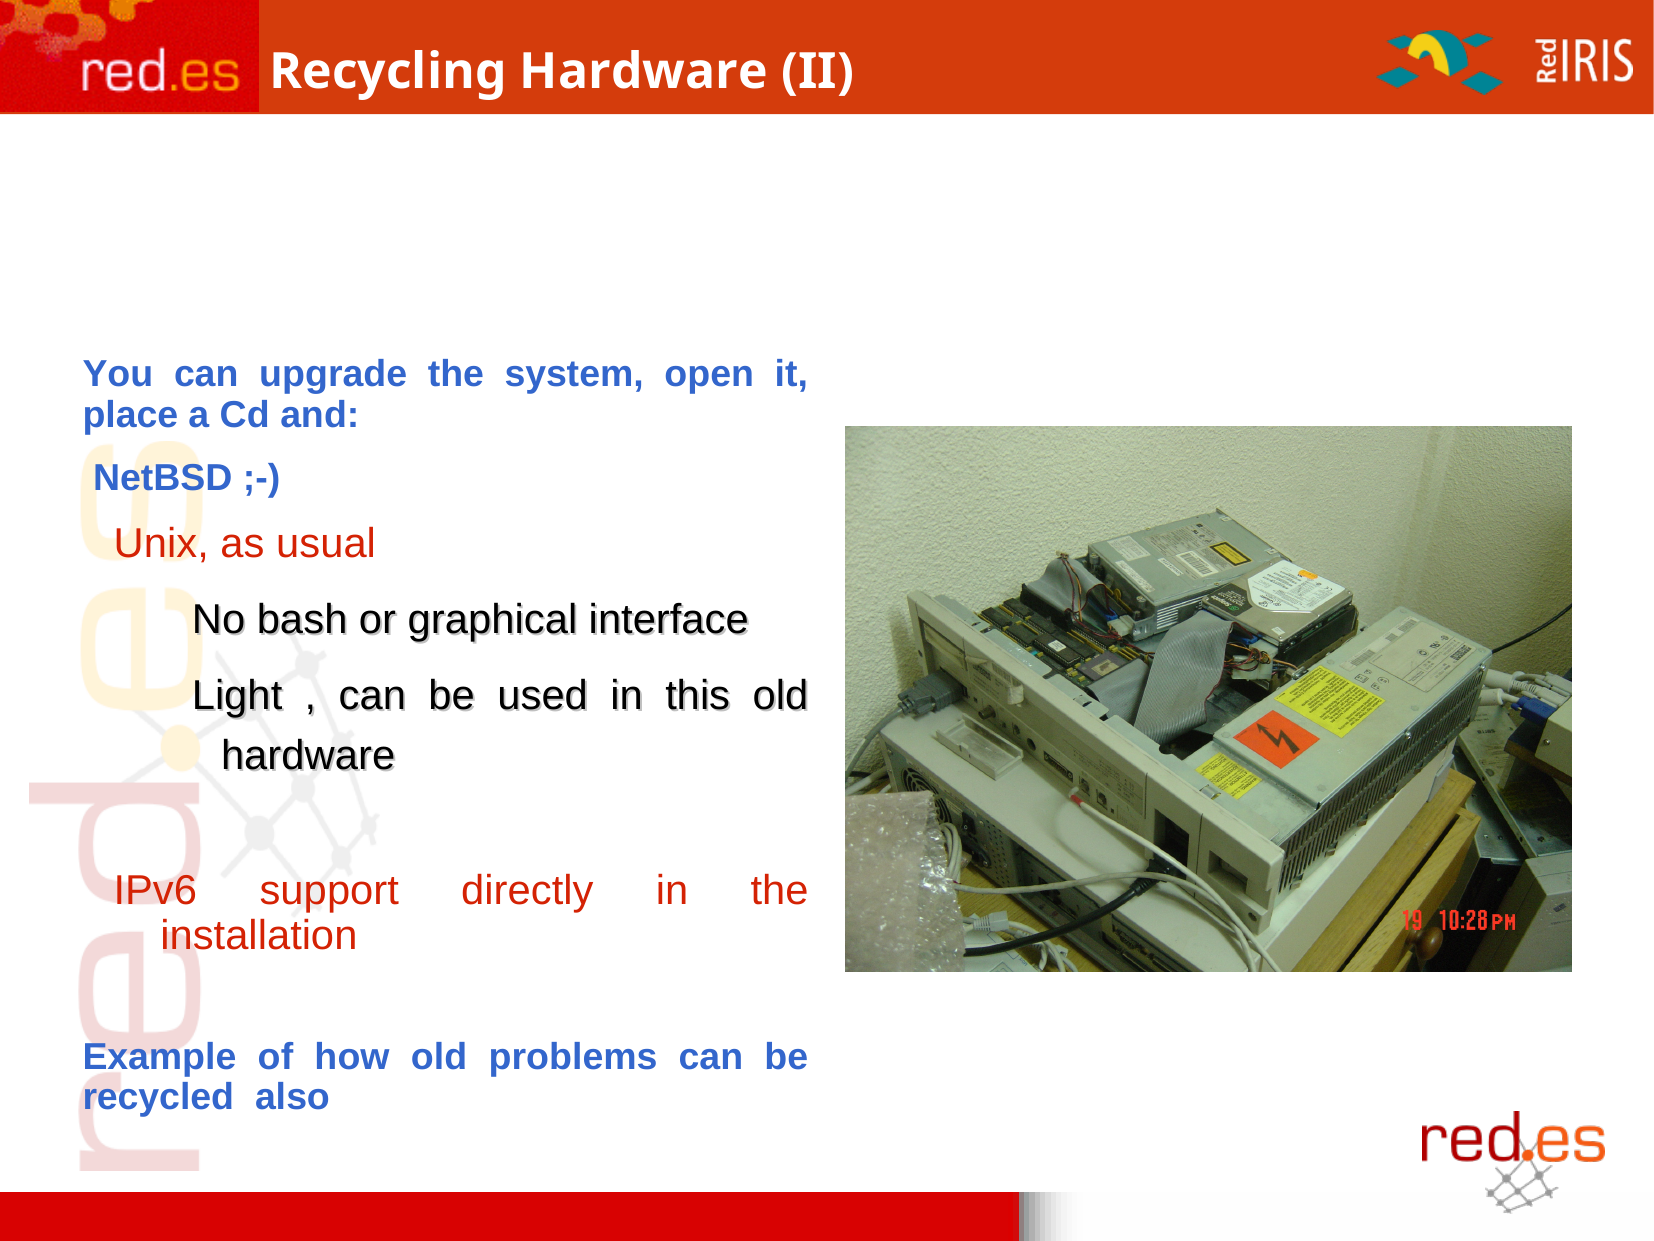

# Recycling Hardware (II)
You can upgrade the system, open it, place a Cd and:
 NetBSD ;-)
Unix, as usual
No bash or graphical interface
Light , can be used in this old hardware
IPv6 support directly in the installation
Example of how old problems can be recycled also